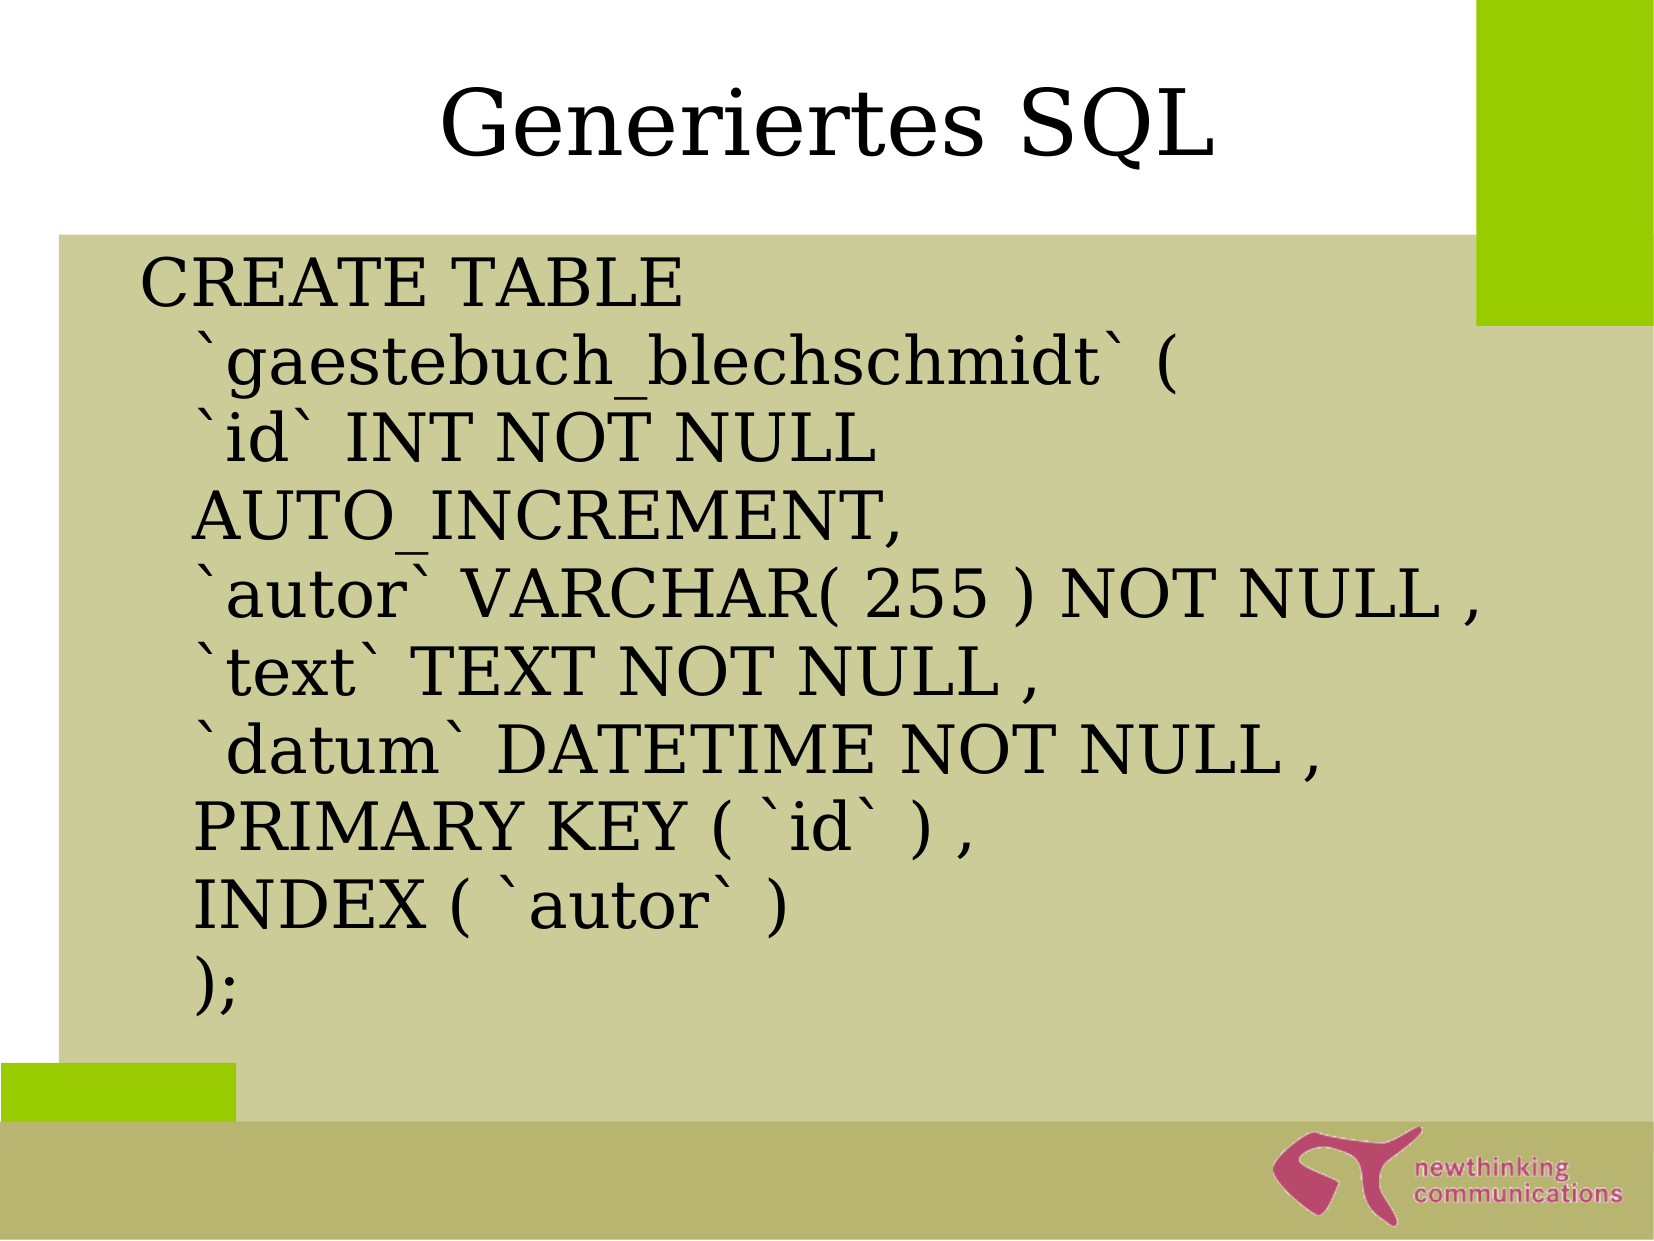

# Generiertes SQL
CREATE TABLE `gaestebuch_blechschmidt` (
`id` INT NOT NULL AUTO_INCREMENT,
`autor` VARCHAR( 255 ) NOT NULL ,
`text` TEXT NOT NULL ,
`datum` DATETIME NOT NULL ,
PRIMARY KEY ( `id` ) ,
INDEX ( `autor` )
);